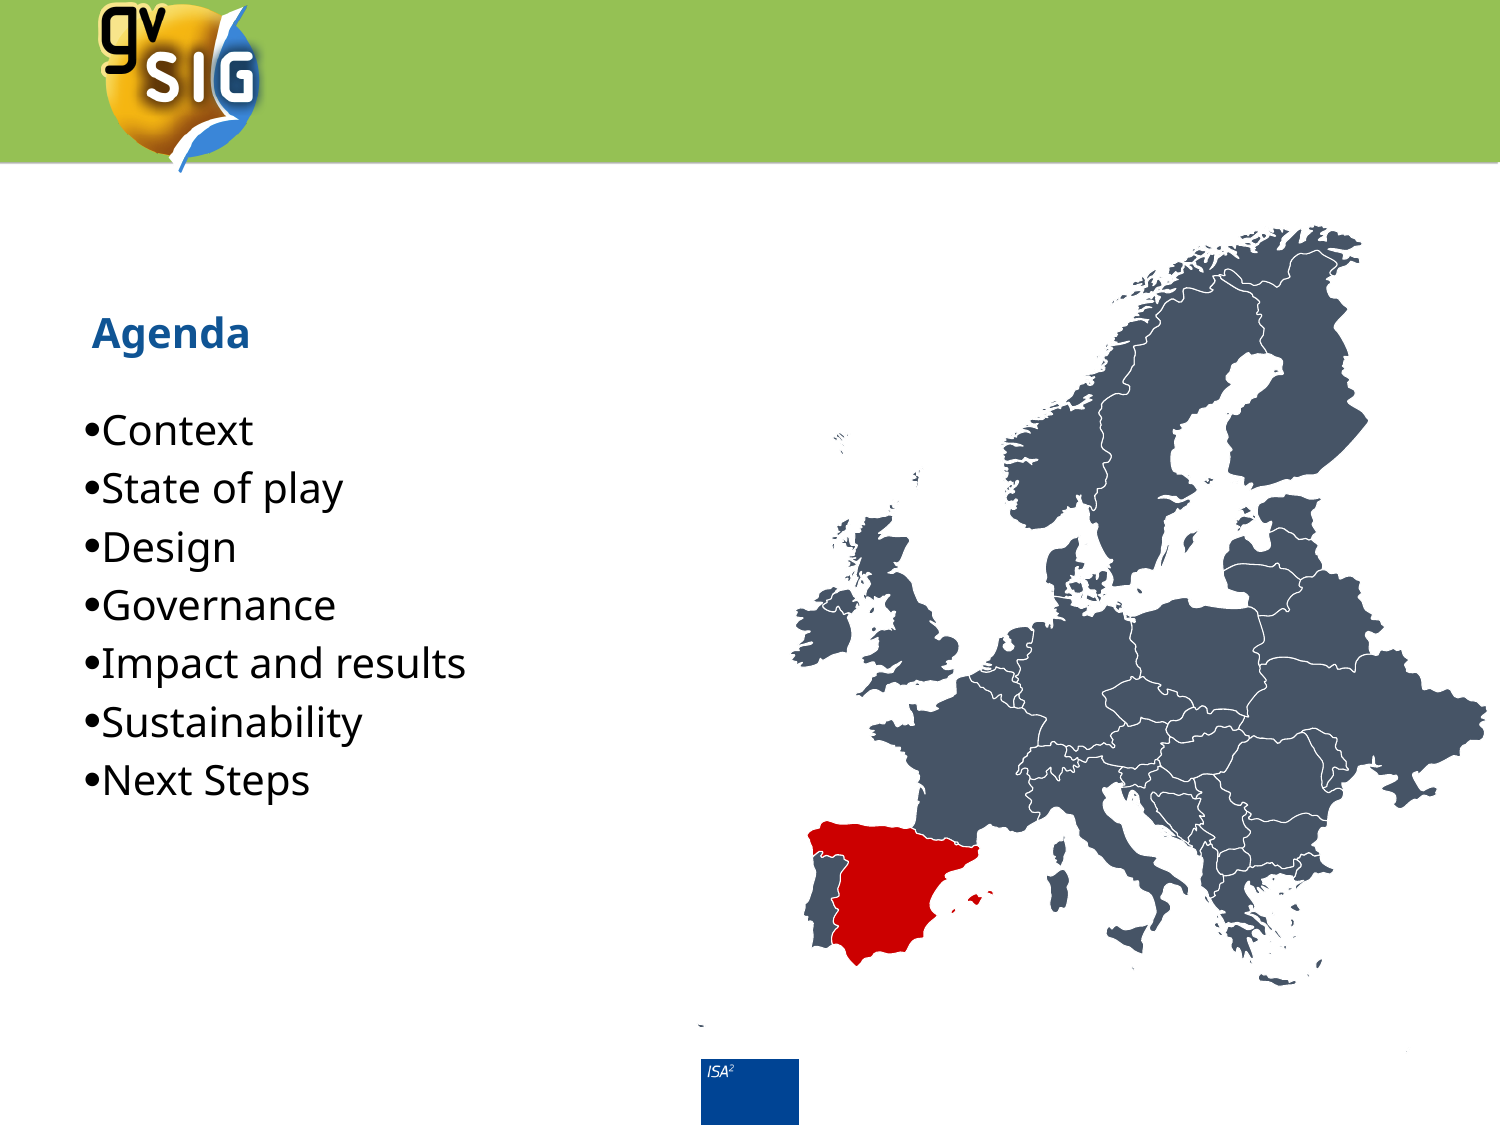

# Agenda
Context
State of play
Design
Governance
Impact and results
Sustainability
Next Steps